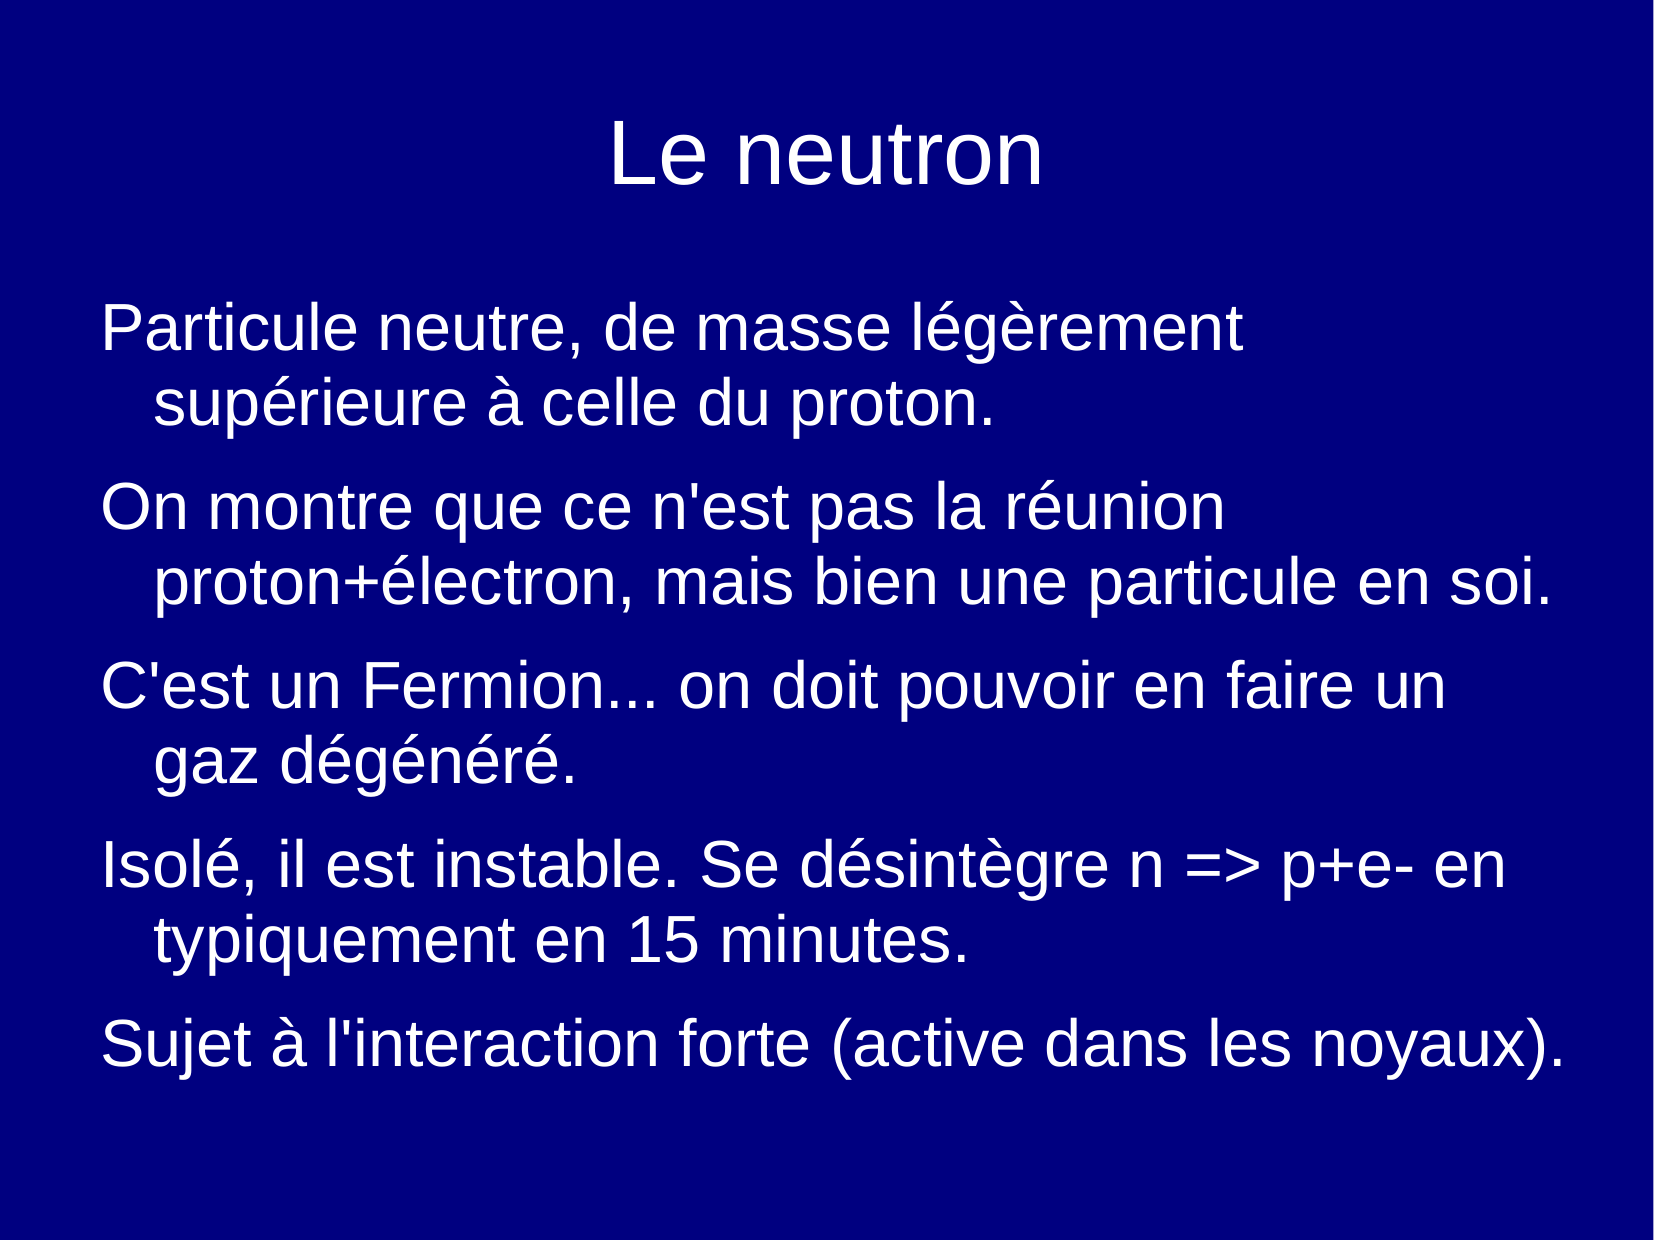

# Le neutron
Particule neutre, de masse légèrement supérieure à celle du proton.
On montre que ce n'est pas la réunion proton+électron, mais bien une particule en soi.
C'est un Fermion... on doit pouvoir en faire un gaz dégénéré.
Isolé, il est instable. Se désintègre n => p+e- en typiquement en 15 minutes.
Sujet à l'interaction forte (active dans les noyaux).